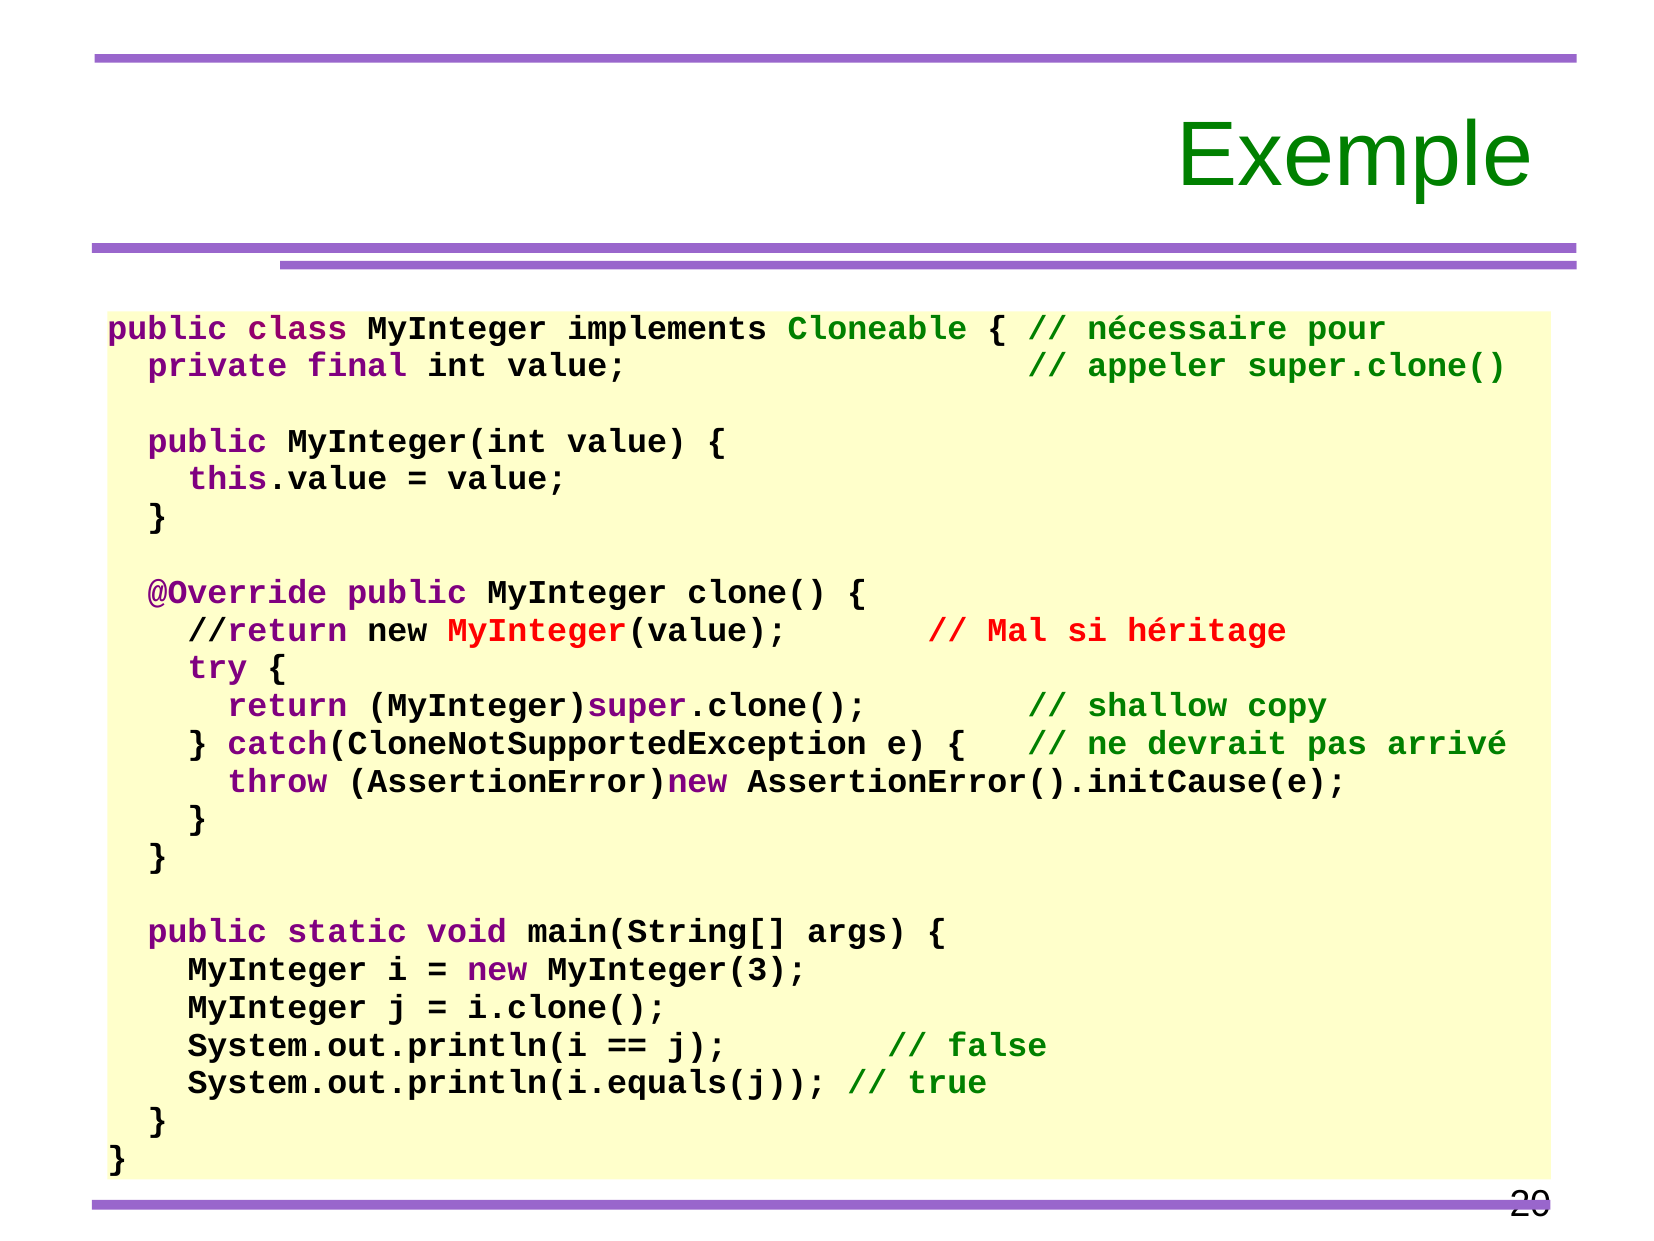

# Exemple
public class MyInteger implements Cloneable { // nécessaire pour
 private final int value; // appeler super.clone()
 public MyInteger(int value) {
 this.value = value;
 }
 @Override public MyInteger clone() {
 //return new MyInteger(value); // Mal si héritage
 try {
 return (MyInteger)super.clone(); // shallow copy
 } catch(CloneNotSupportedException e) { // ne devrait pas arrivé
 throw (AssertionError)new AssertionError().initCause(e);
 }
 }
 public static void main(String[] args) {
 MyInteger i = new MyInteger(3);
 MyInteger j = i.clone();
 System.out.println(i == j); // false
 System.out.println(i.equals(j)); // true
 }
}